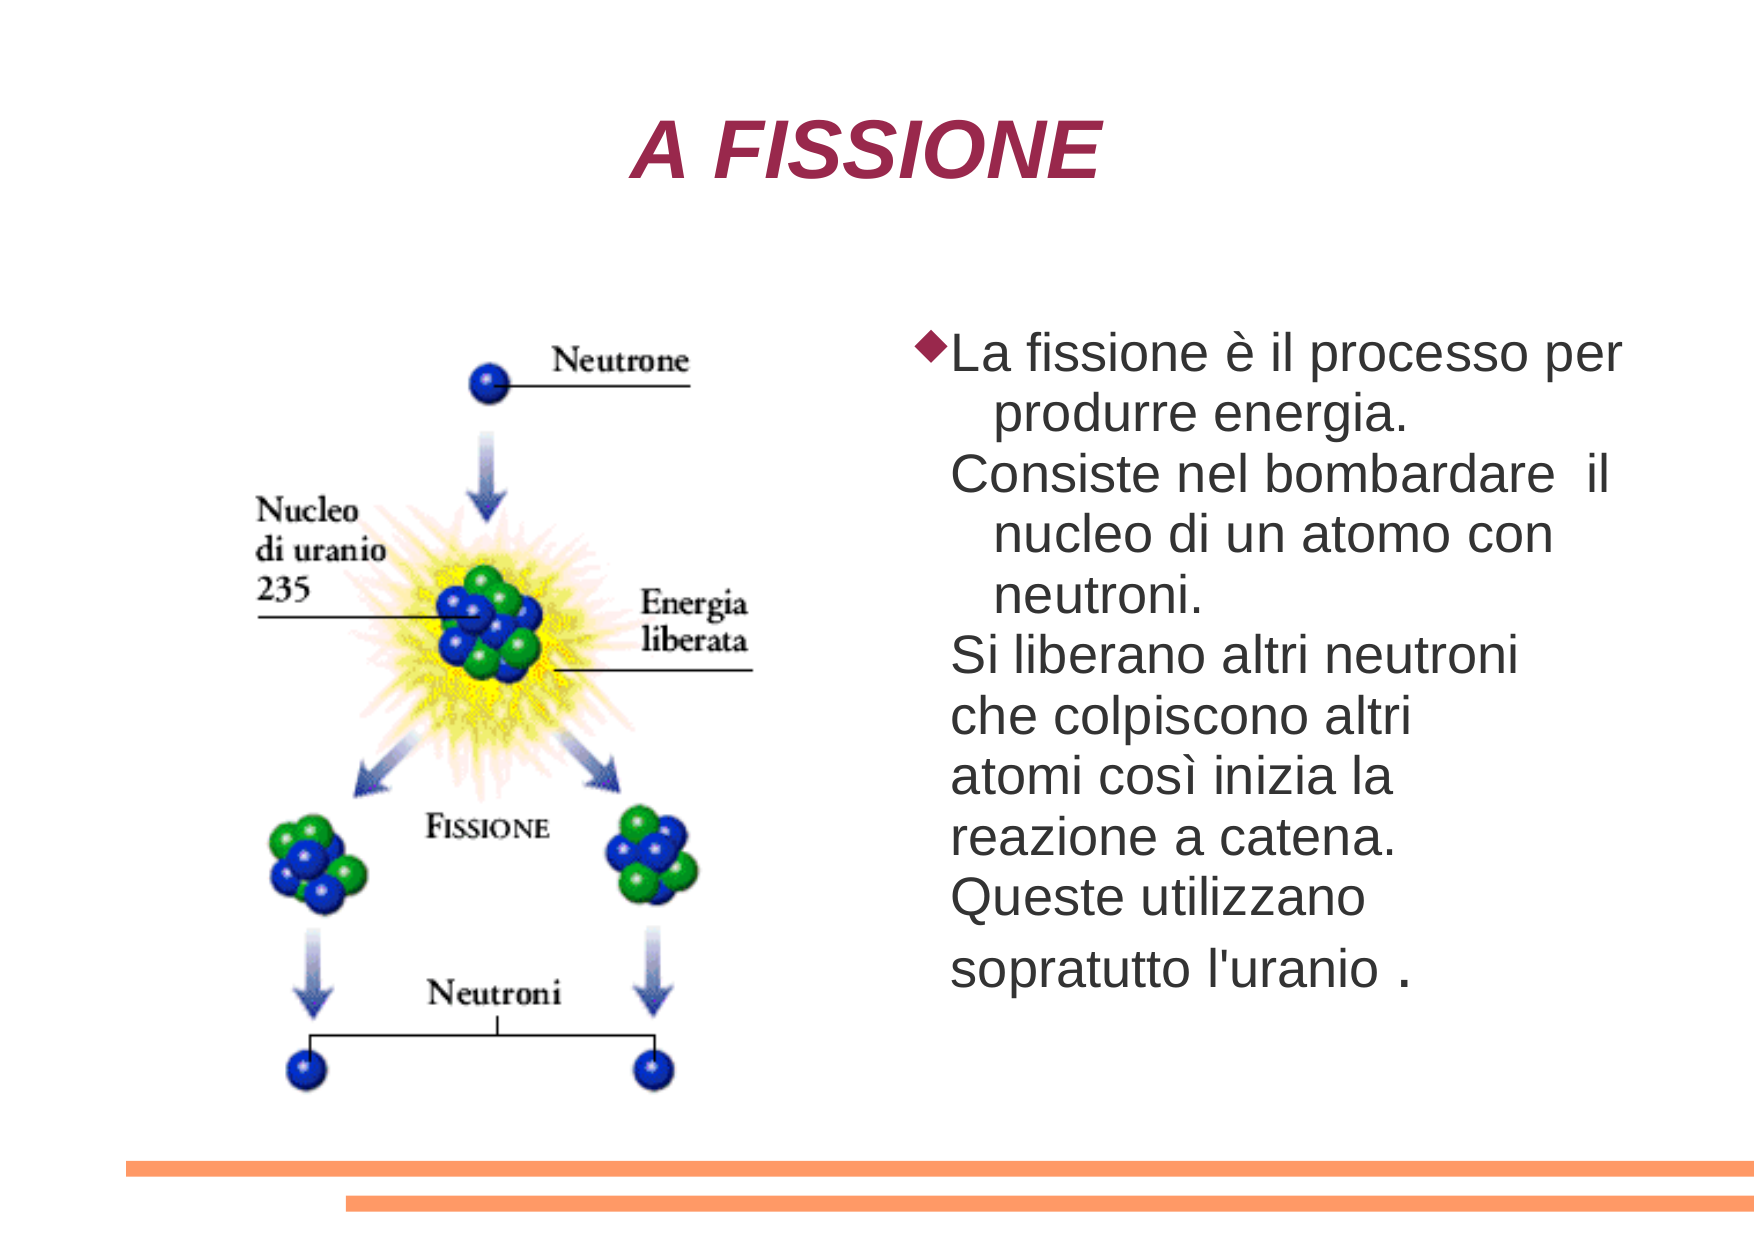

# A FISSIONE
La fissione è il processo per produrre energia.
Consiste nel bombardare il nucleo di un atomo con neutroni.
Si liberano altri neutroni
che colpiscono altri
atomi così inizia la
reazione a catena.
Queste utilizzano
sopratutto l'uranio .